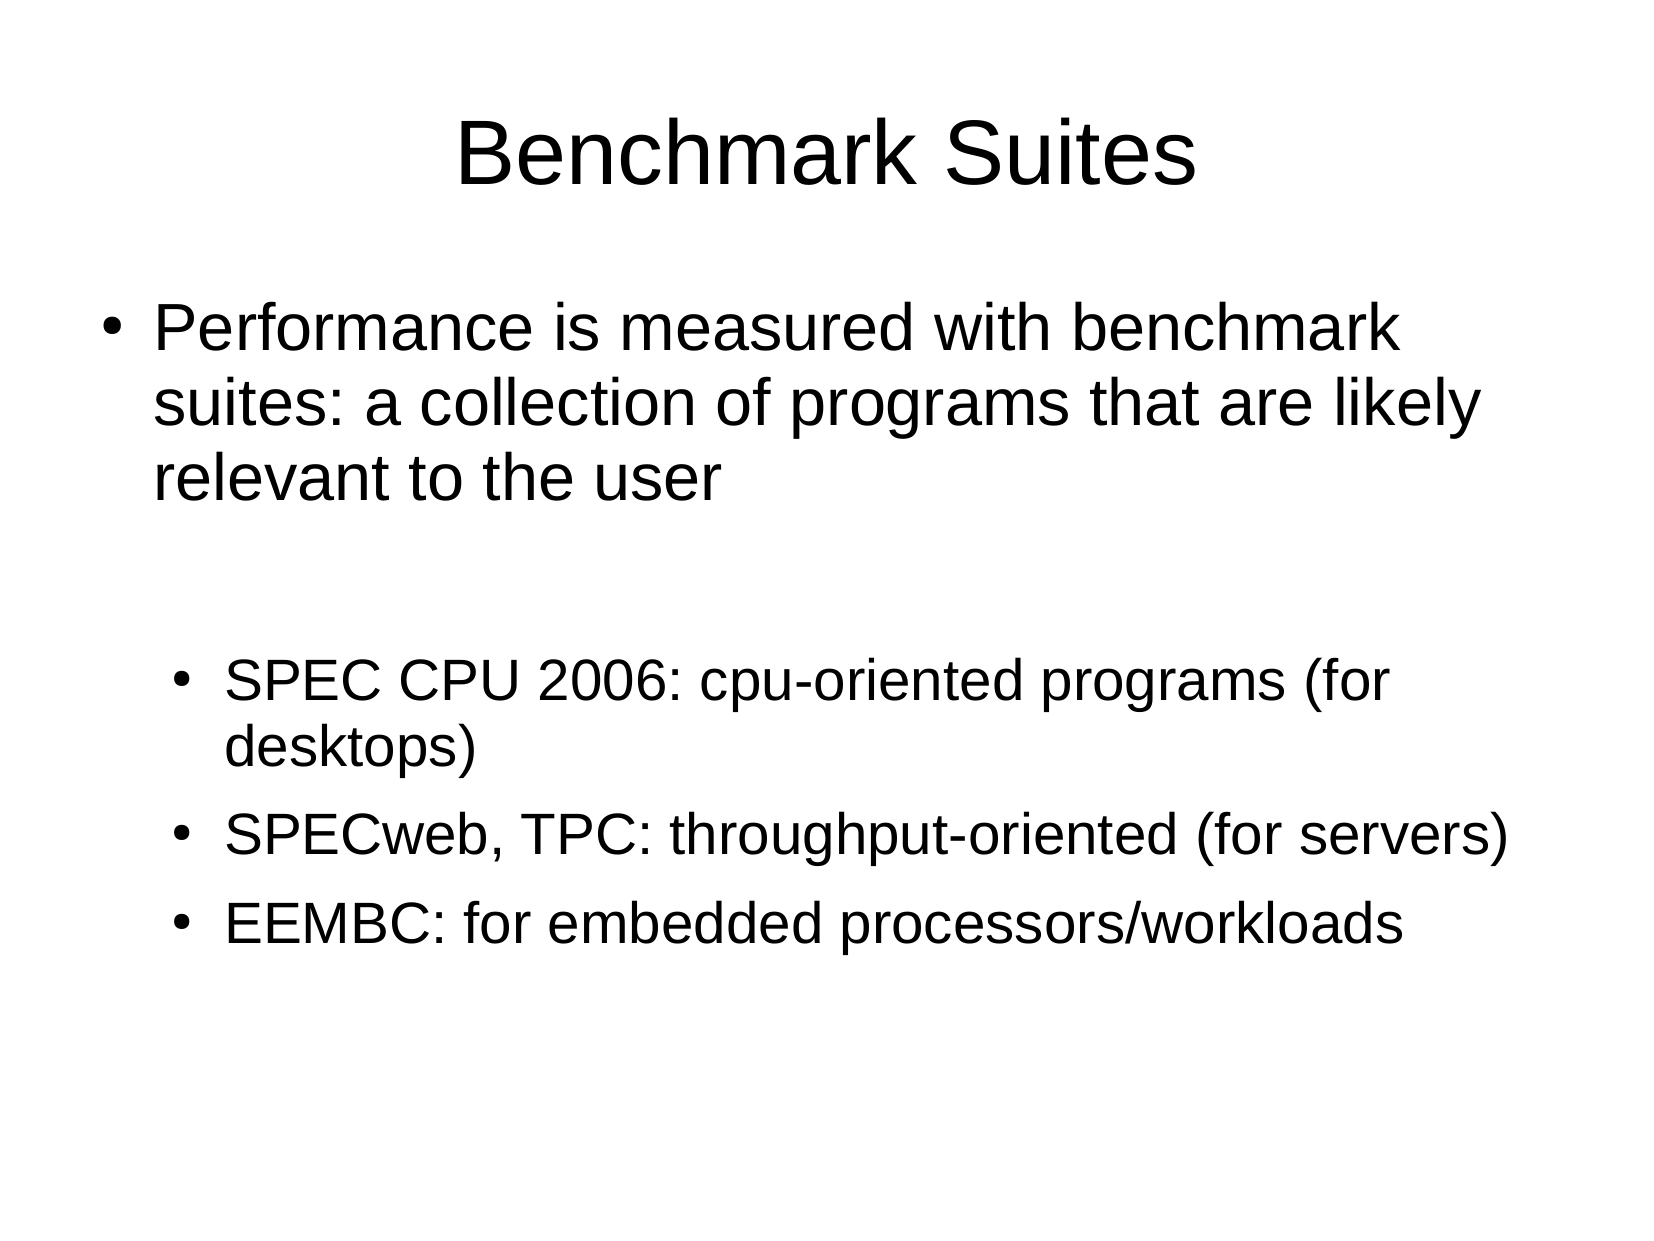

# Benchmark Suites
Performance is measured with benchmark suites: a collection of programs that are likely relevant to the user
SPEC CPU 2006: cpu-oriented programs (for desktops)
SPECweb, TPC: throughput-oriented (for servers)
EEMBC: for embedded processors/workloads